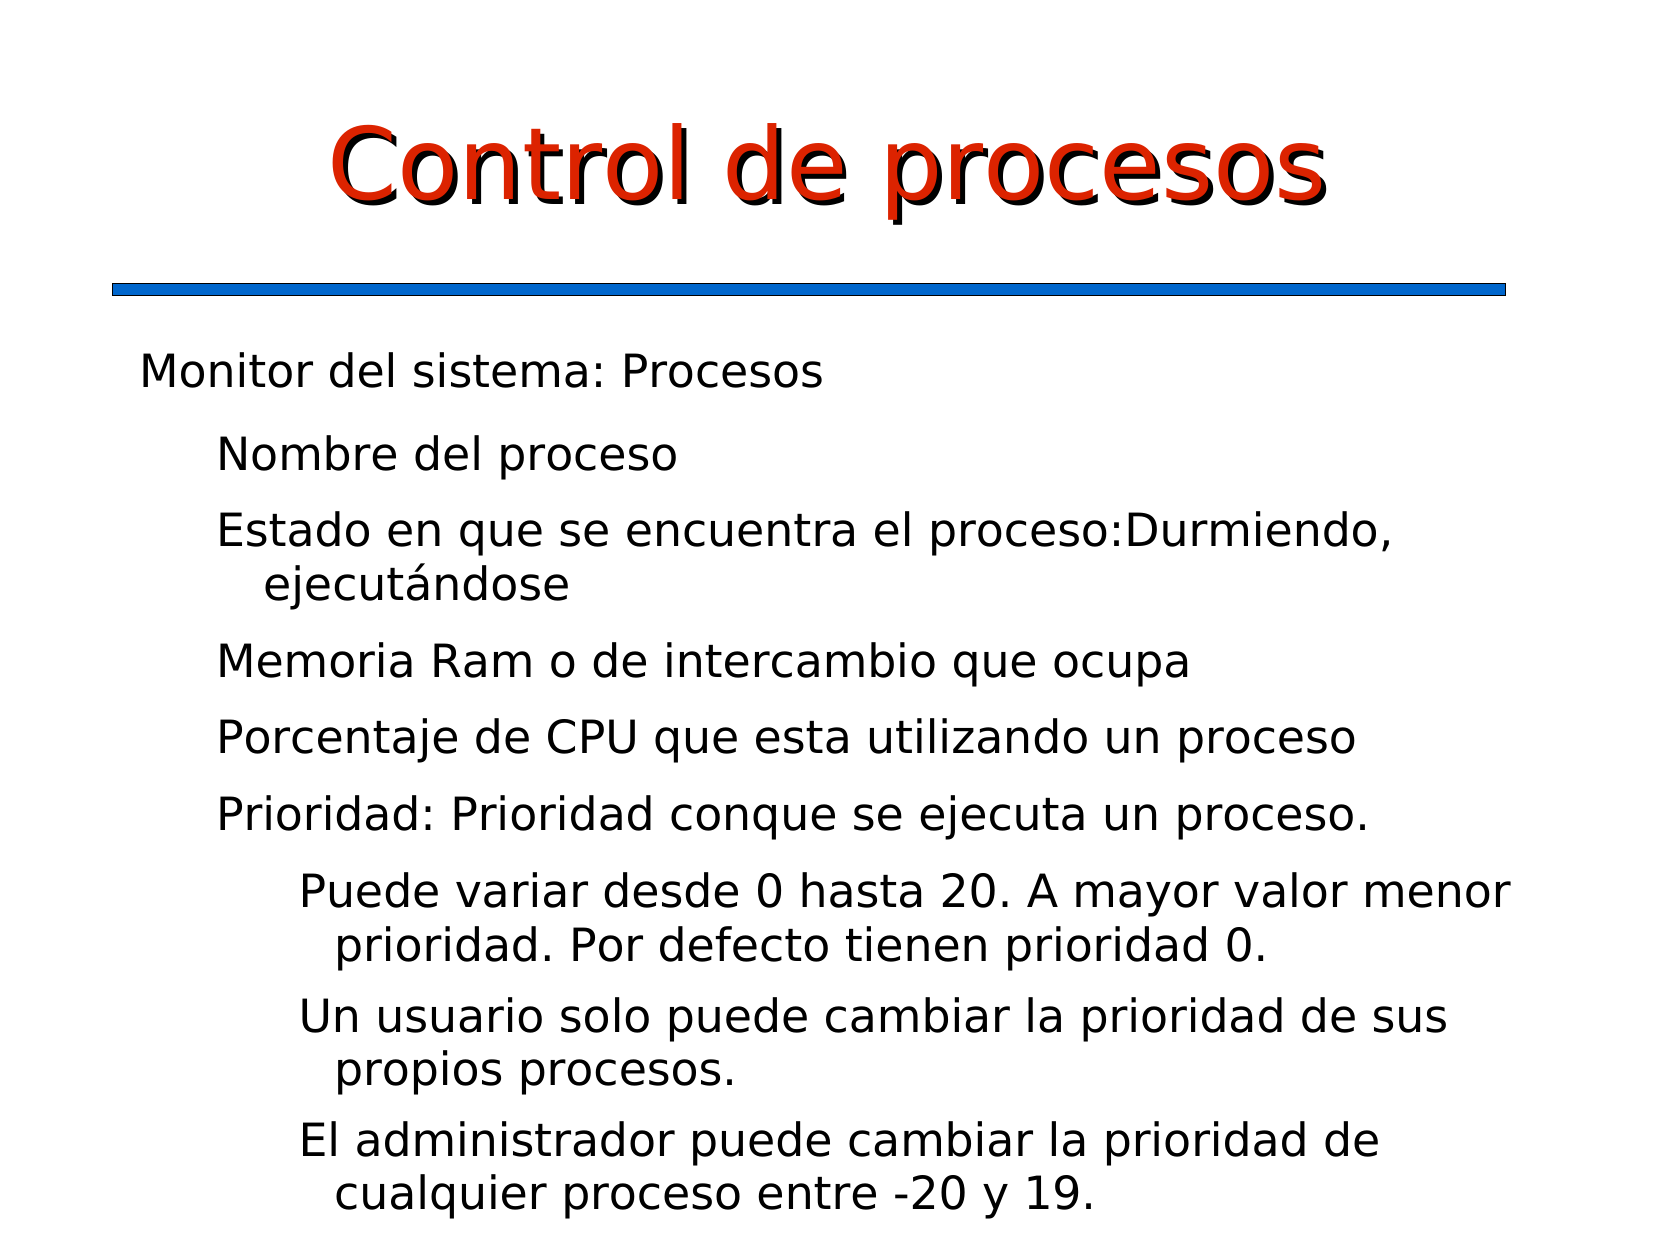

# Control de procesos
Monitor del sistema: Procesos
Nombre del proceso
Estado en que se encuentra el proceso:Durmiendo, ejecutándose
Memoria Ram o de intercambio que ocupa
Porcentaje de CPU que esta utilizando un proceso
Prioridad: Prioridad conque se ejecuta un proceso.
Puede variar desde 0 hasta 20. A mayor valor menor prioridad. Por defecto tienen prioridad 0.
Un usuario solo puede cambiar la prioridad de sus propios procesos.
El administrador puede cambiar la prioridad de cualquier proceso entre -20 y 19.